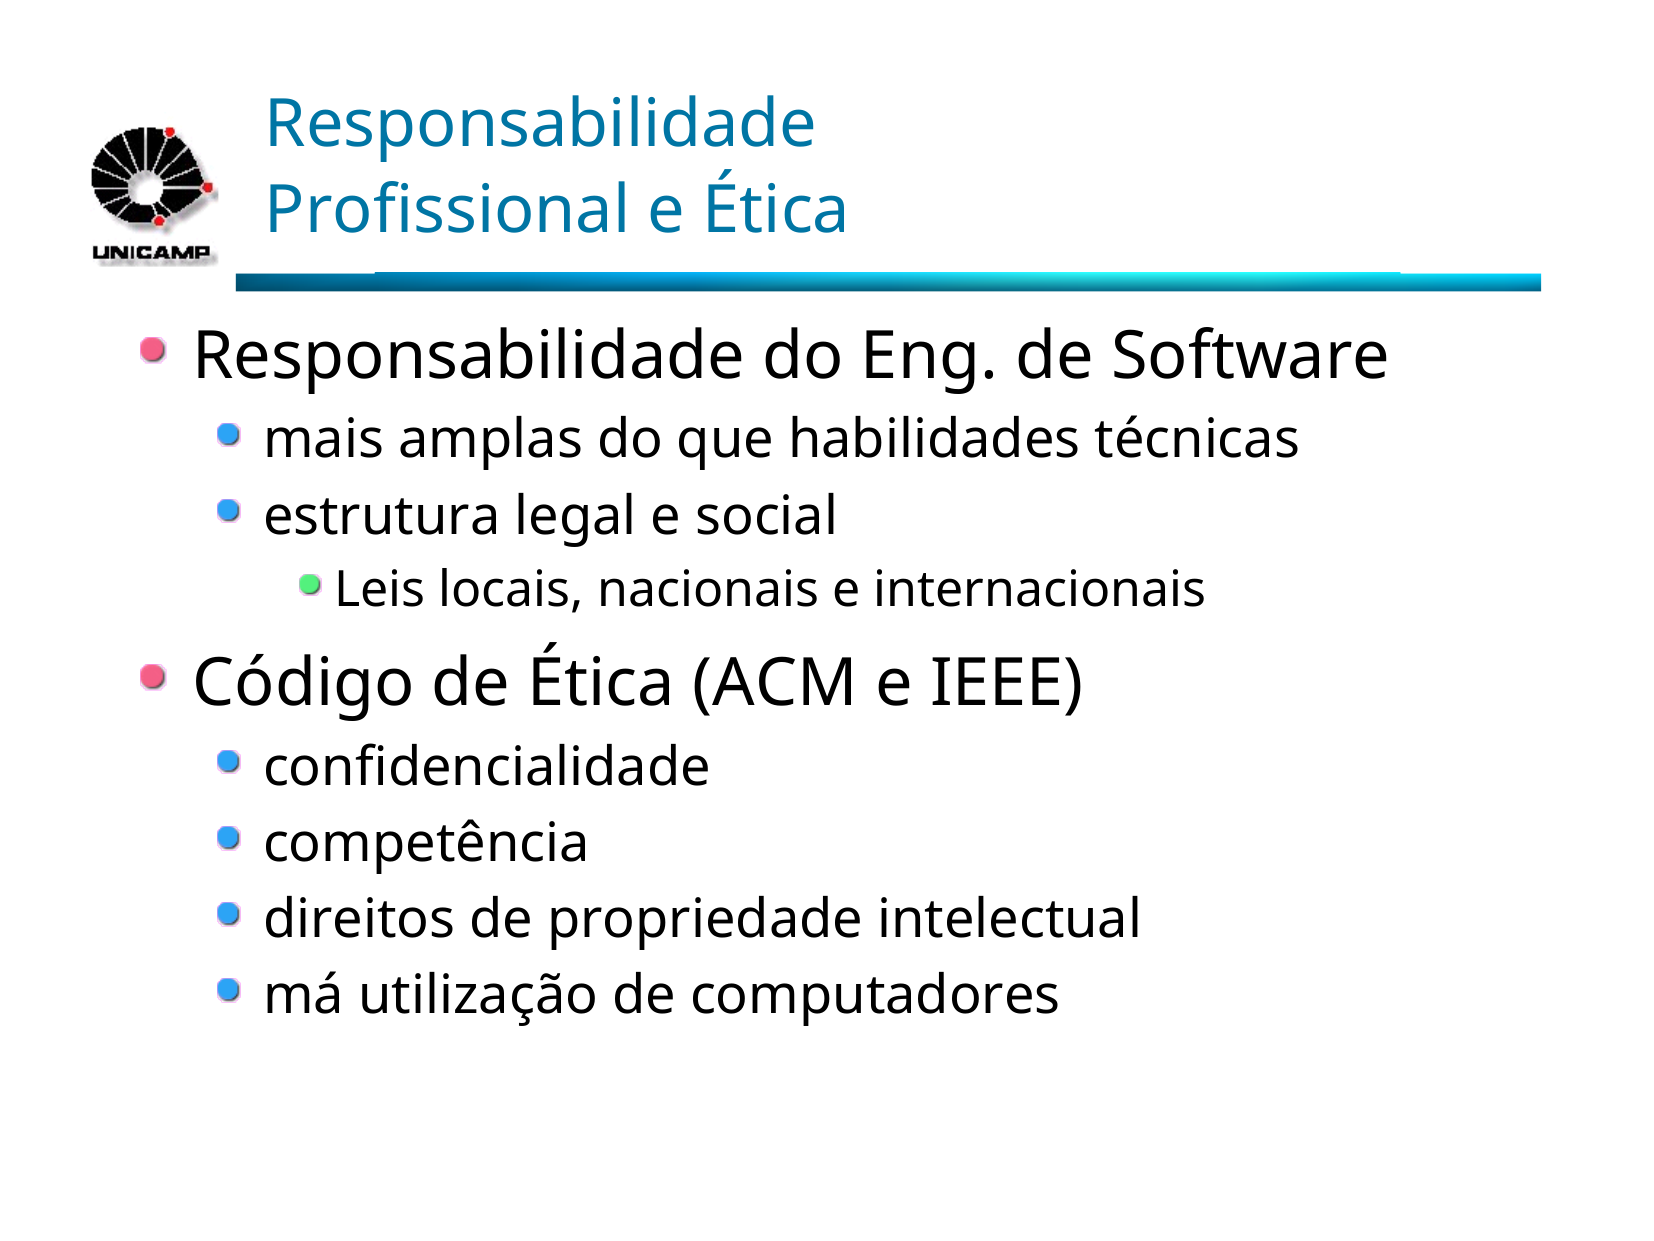

# Responsabilidade Profissional e Ética
Responsabilidade do Eng. de Software
mais amplas do que habilidades técnicas
estrutura legal e social
Leis locais, nacionais e internacionais
Código de Ética (ACM e IEEE)
confidencialidade
competência
direitos de propriedade intelectual
má utilização de computadores